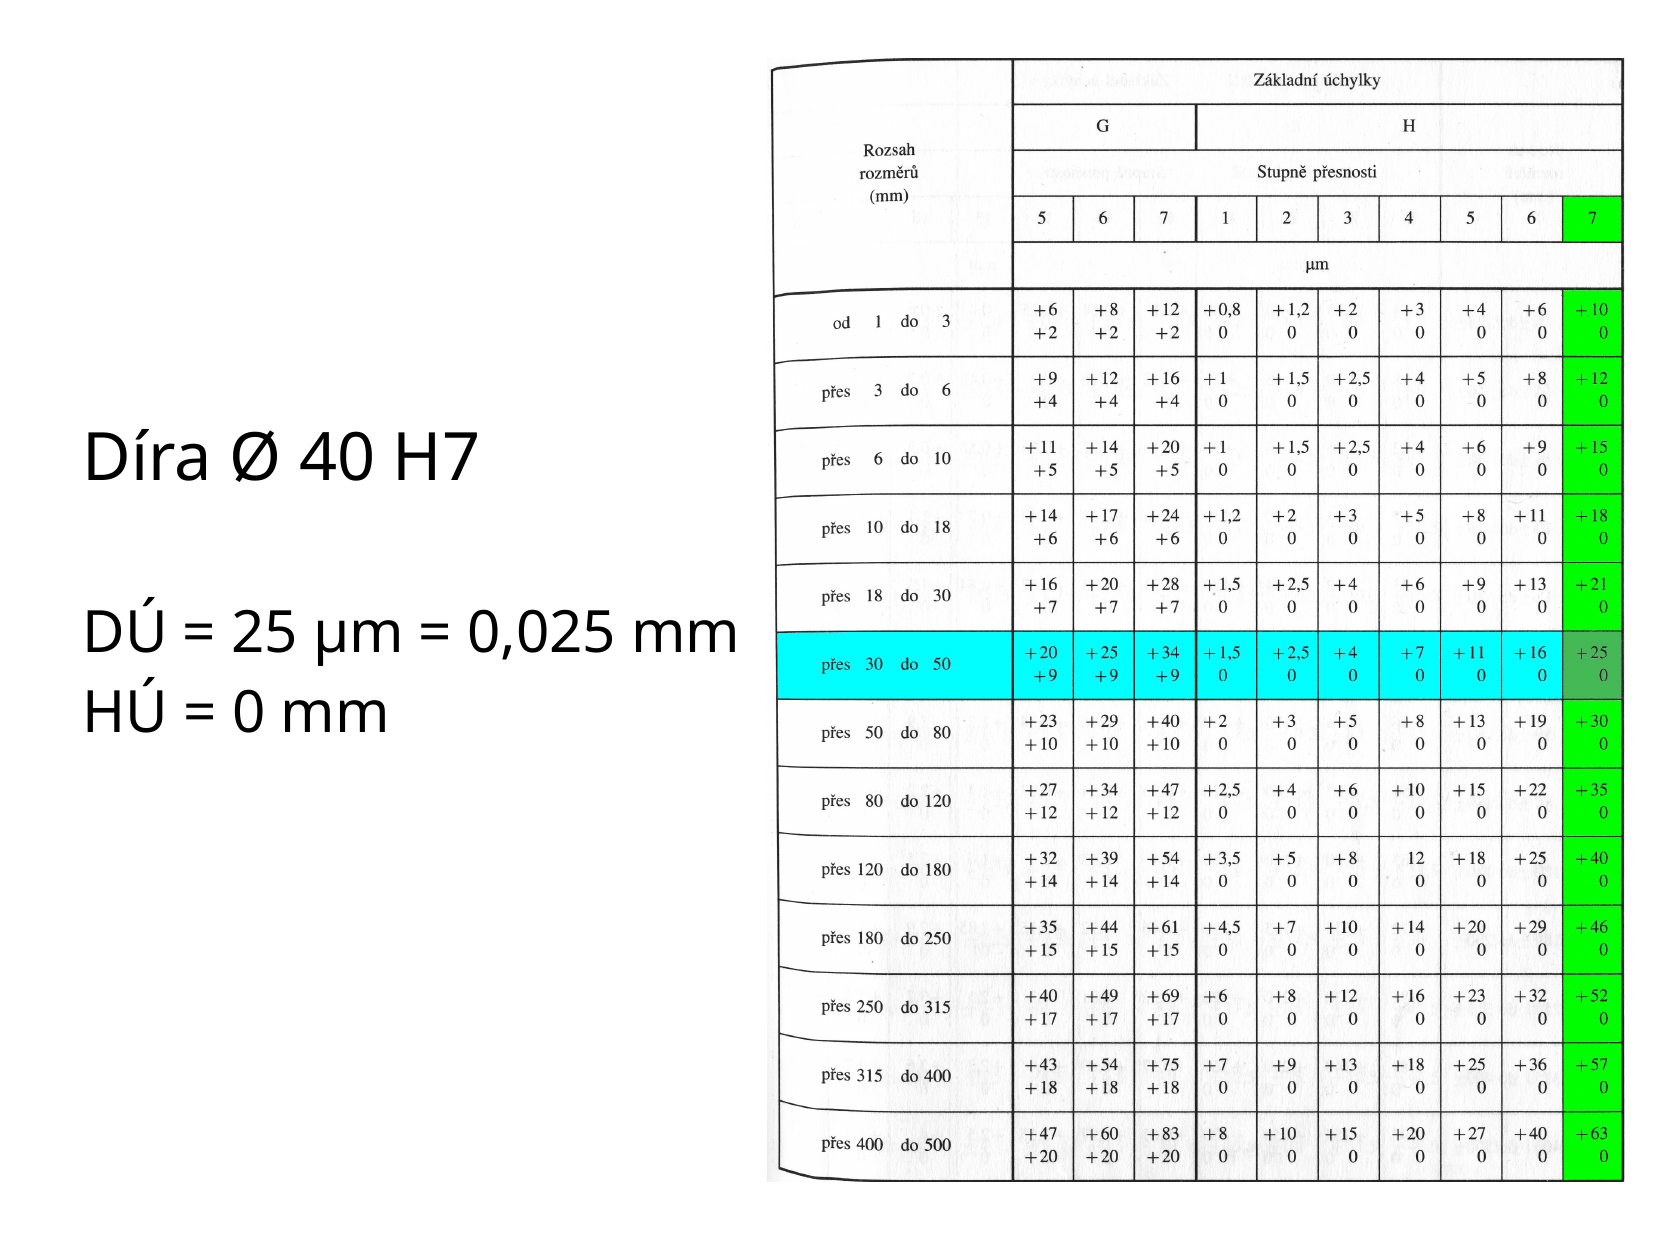

# Díra Ø 40 H7
DÚ = 25 μm = 0,025 mm
HÚ = 0 mm